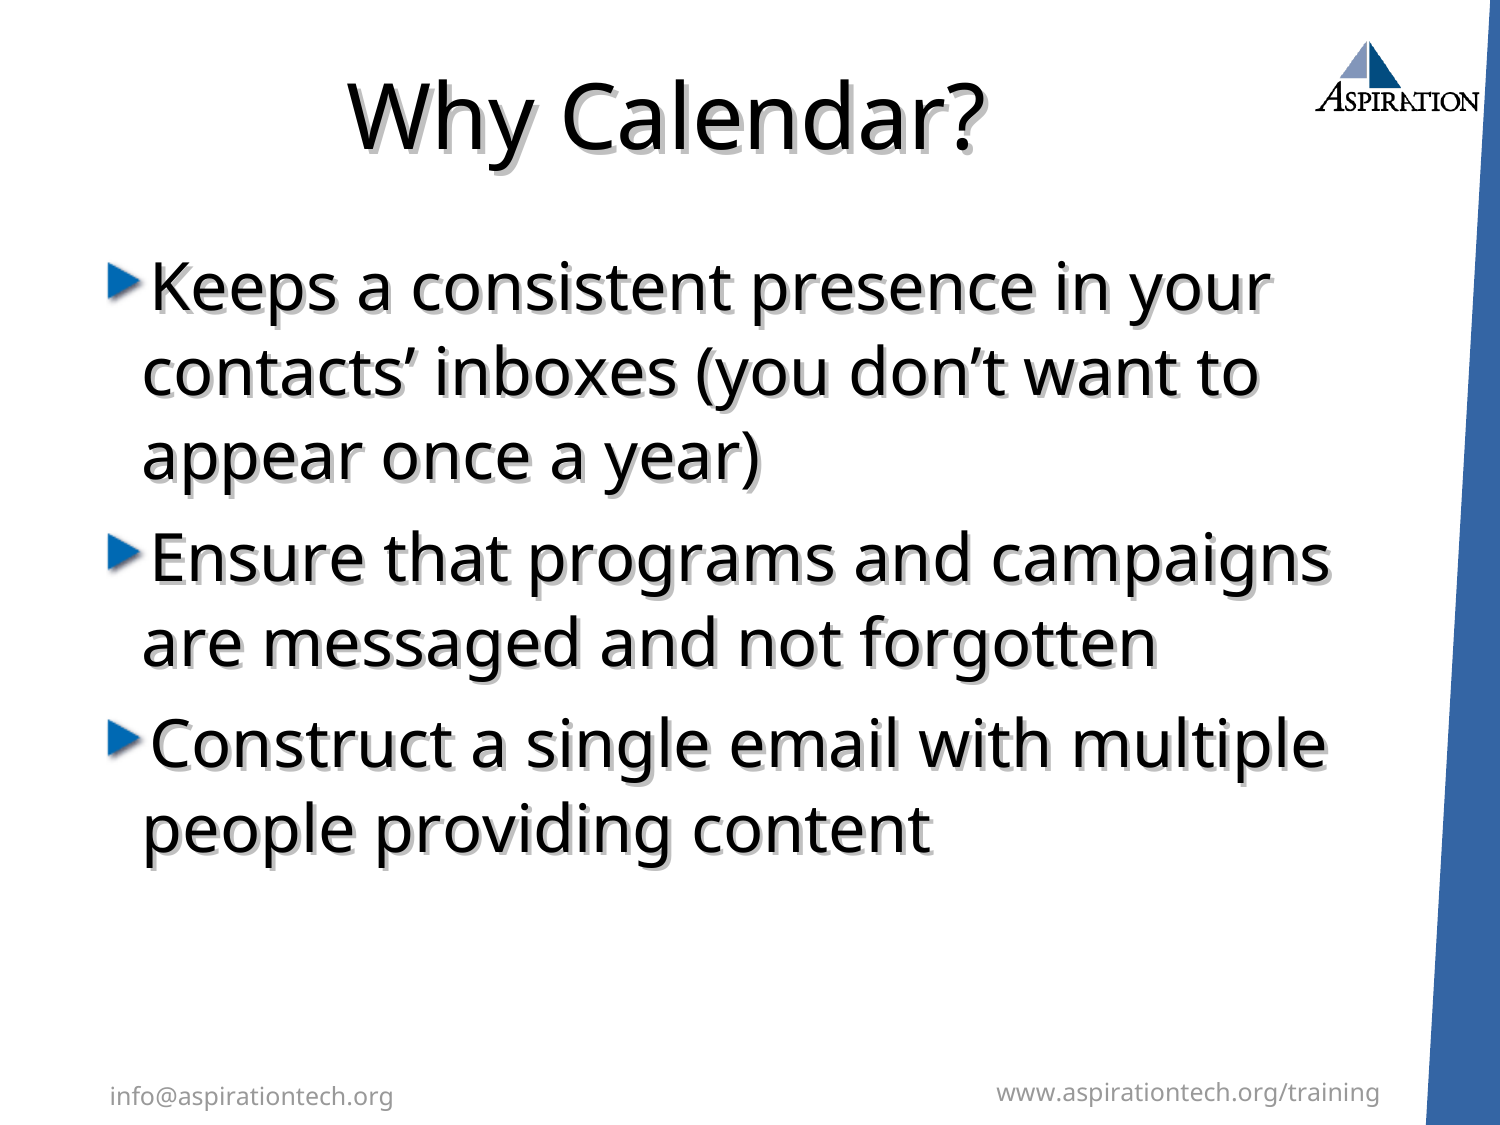

# Why Calendar?
Keeps a consistent presence in your contacts’ inboxes (you don’t want to appear once a year)
Ensure that programs and campaigns are messaged and not forgotten
Construct a single email with multiple people providing content